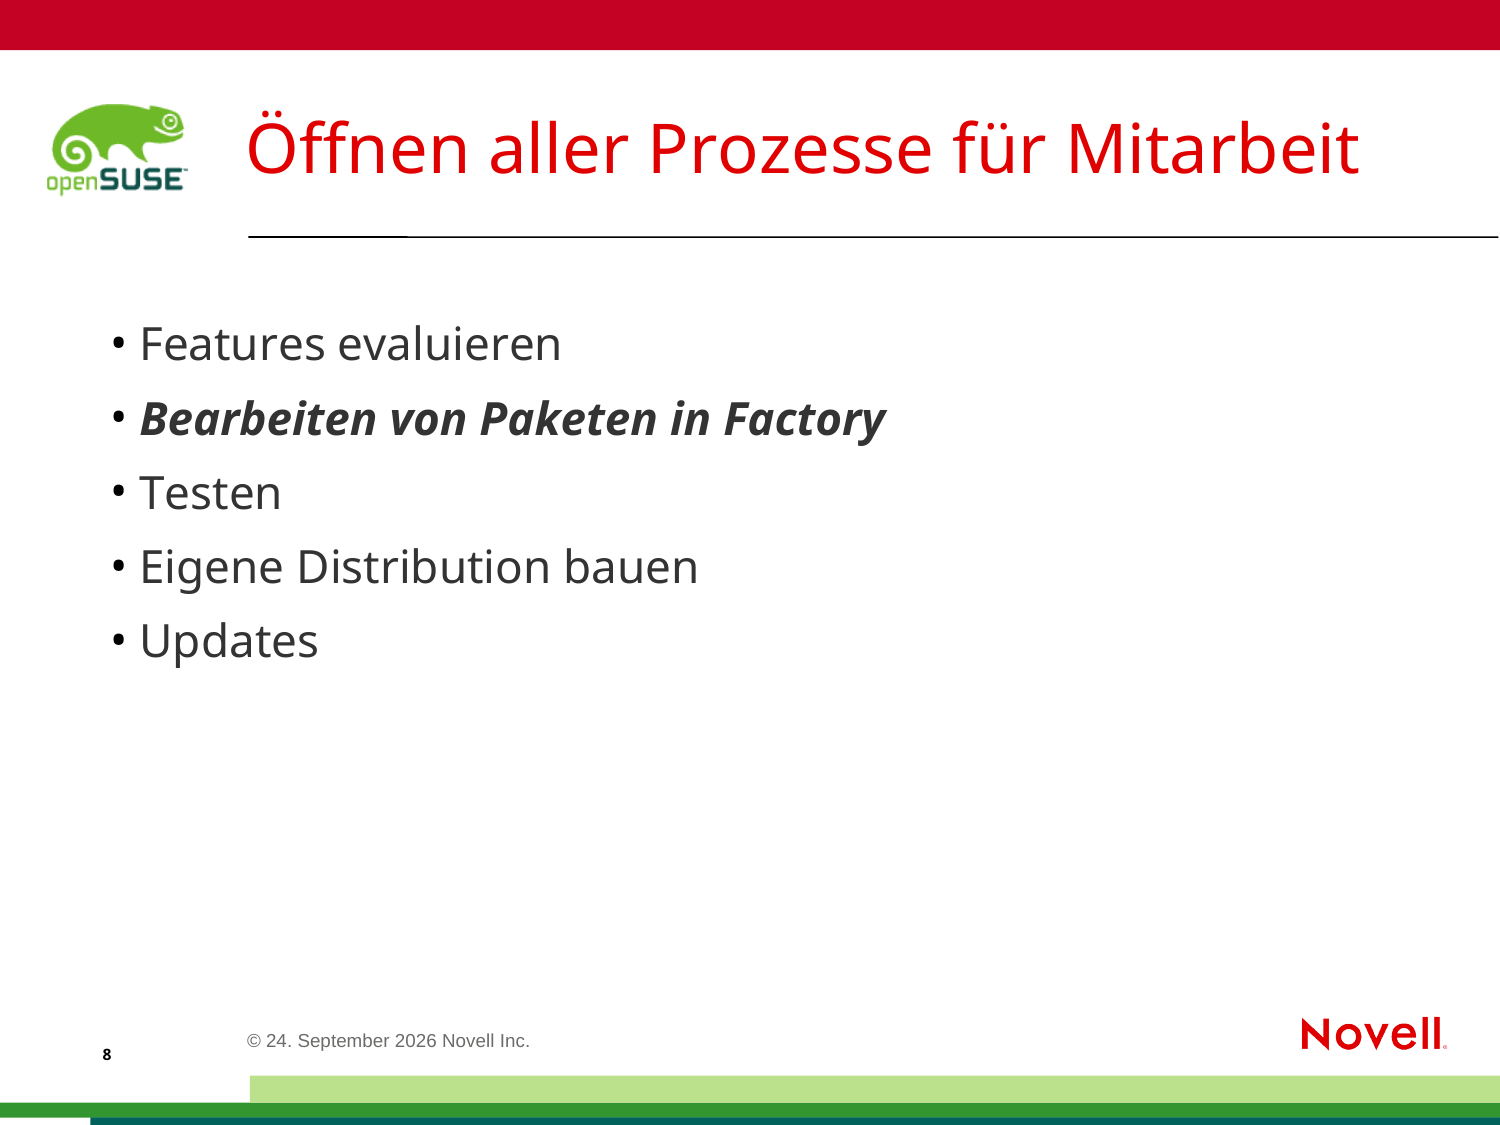

# Öffnen aller Prozesse für Mitarbeit
 Features evaluieren
 Bearbeiten von Paketen in Factory
 Testen
 Eigene Distribution bauen
 Updates